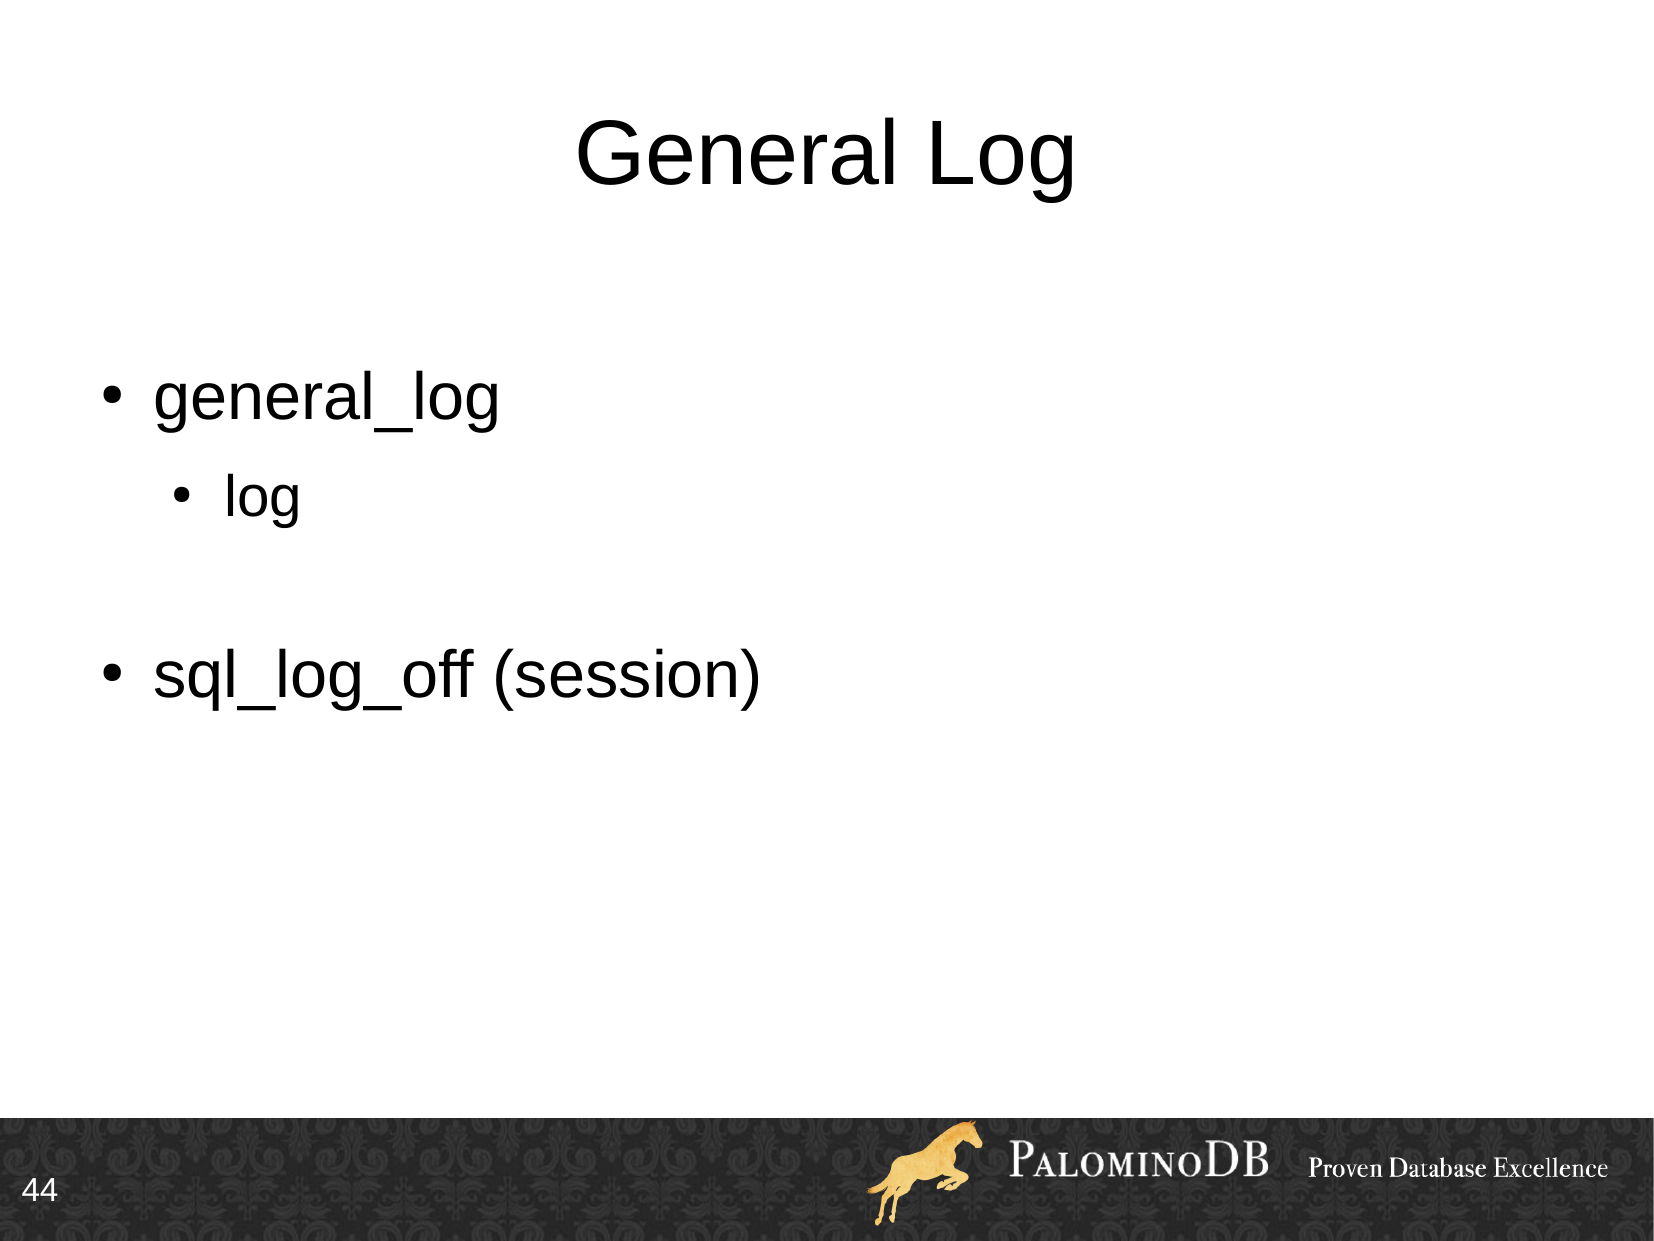

# General Log
general_log
log
sql_log_off (session)